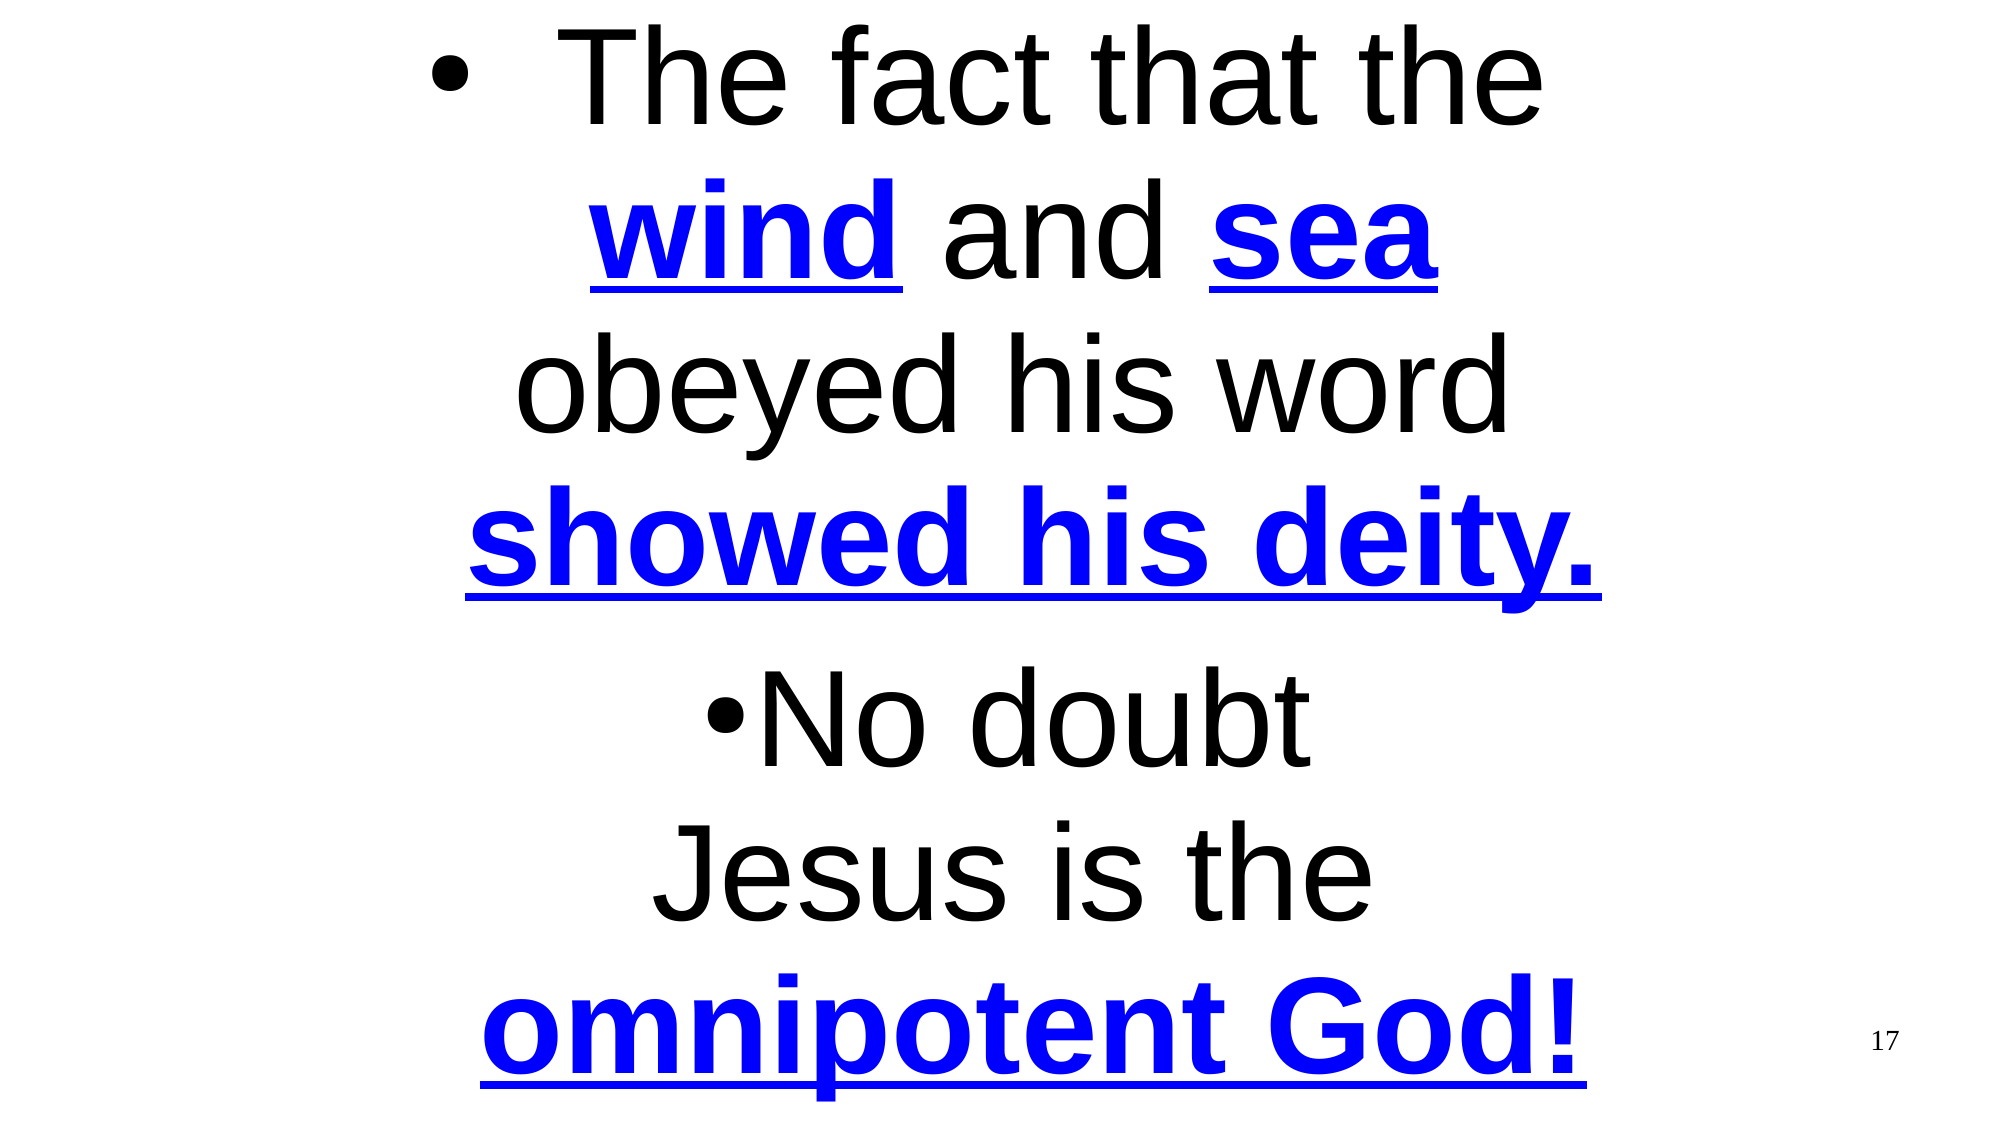

# The fact that the wind and sea obeyed his word showed his deity.
No doubt
Jesus is the
omnipotent God!
17